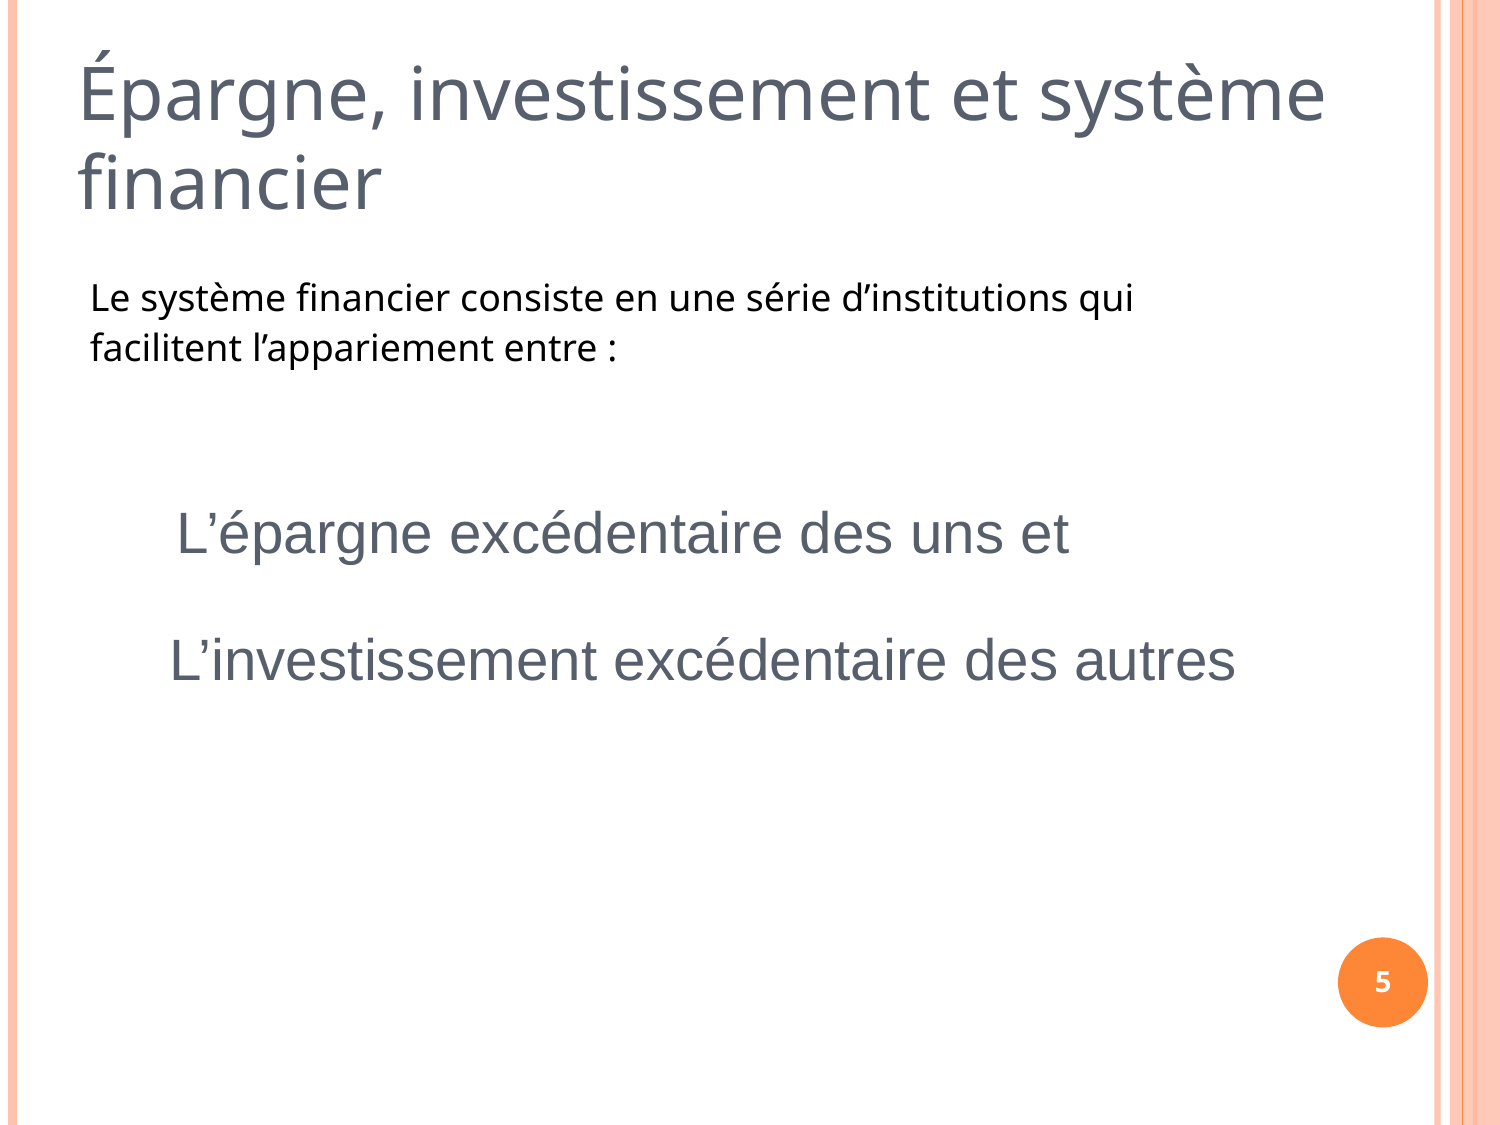

# Épargne, investissement et système financier
Le système financier consiste en une série d’institutions qui facilitent l’appariement entre :
L’épargne excédentaire des uns et
L’investissement excédentaire des autres